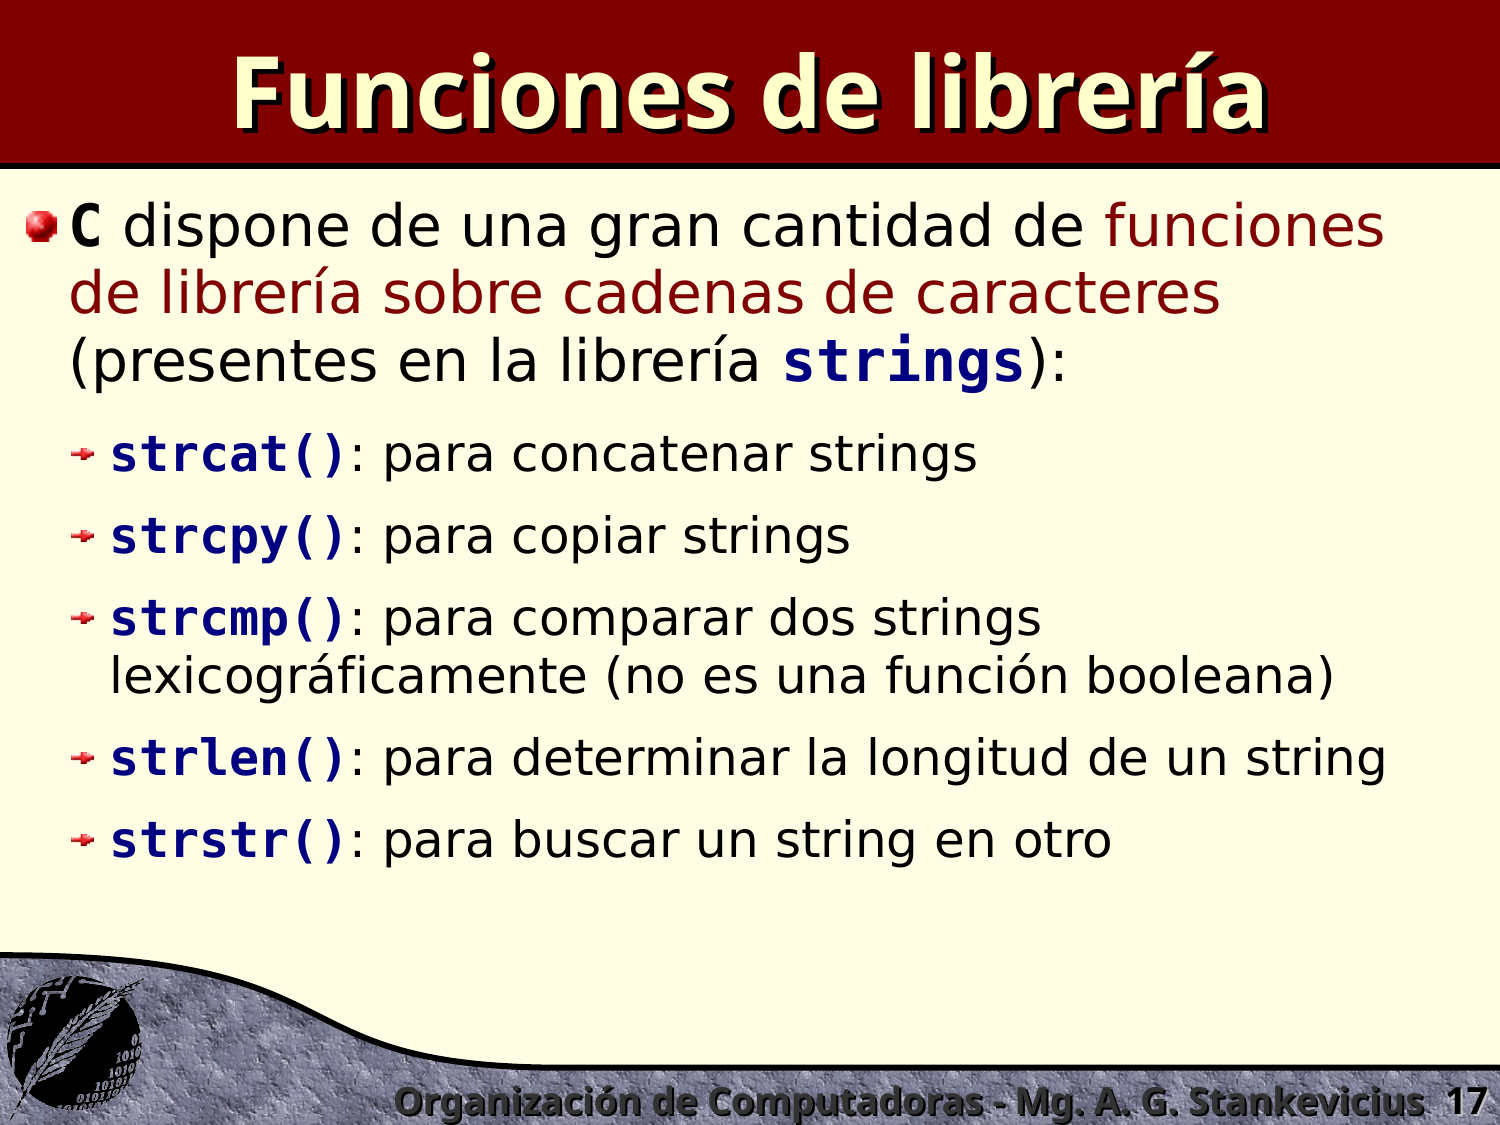

# Funciones de librería
C dispone de una gran cantidad de funciones
de librería sobre cadenas de caracteres (presentes en la librería strings):
strcat(): para concatenar strings
strcpy(): para copiar strings
strcmp(): para comparar dos strings lexicográficamente (no es una función booleana)
strlen(): para determinar la longitud de un string
strstr(): para buscar un string en otro
17